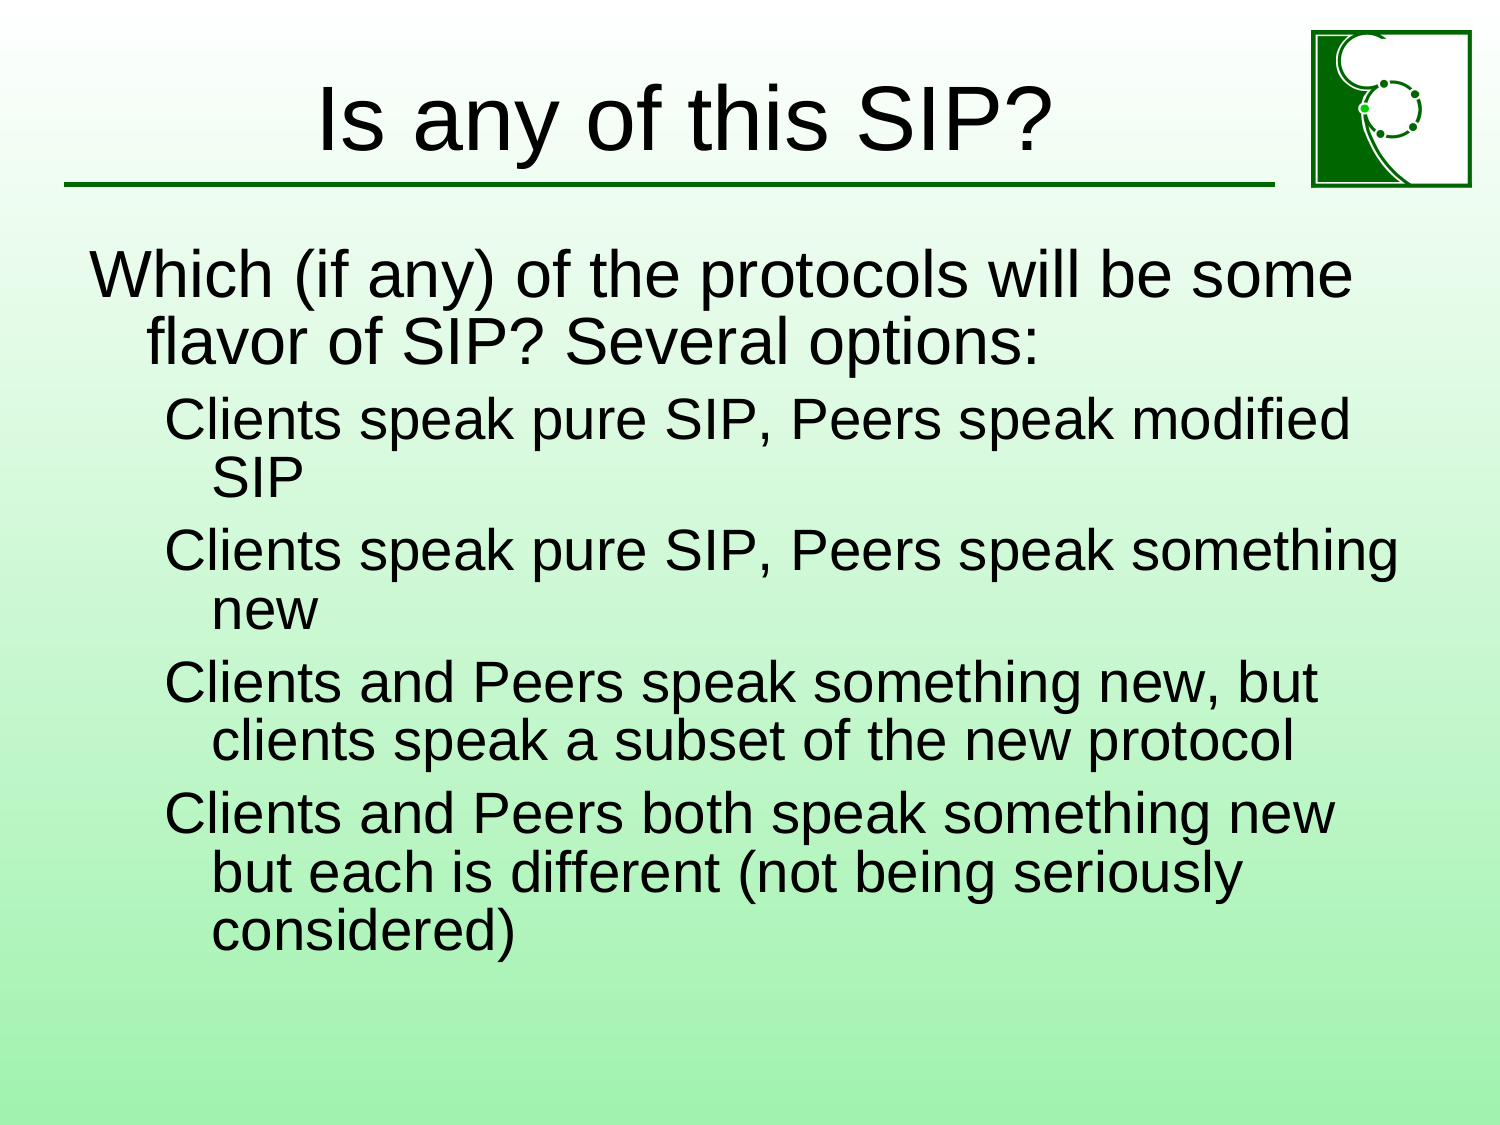

# Is any of this SIP?
Which (if any) of the protocols will be some flavor of SIP? Several options:
Clients speak pure SIP, Peers speak modified SIP
Clients speak pure SIP, Peers speak something new
Clients and Peers speak something new, but clients speak a subset of the new protocol
Clients and Peers both speak something new but each is different (not being seriously considered)